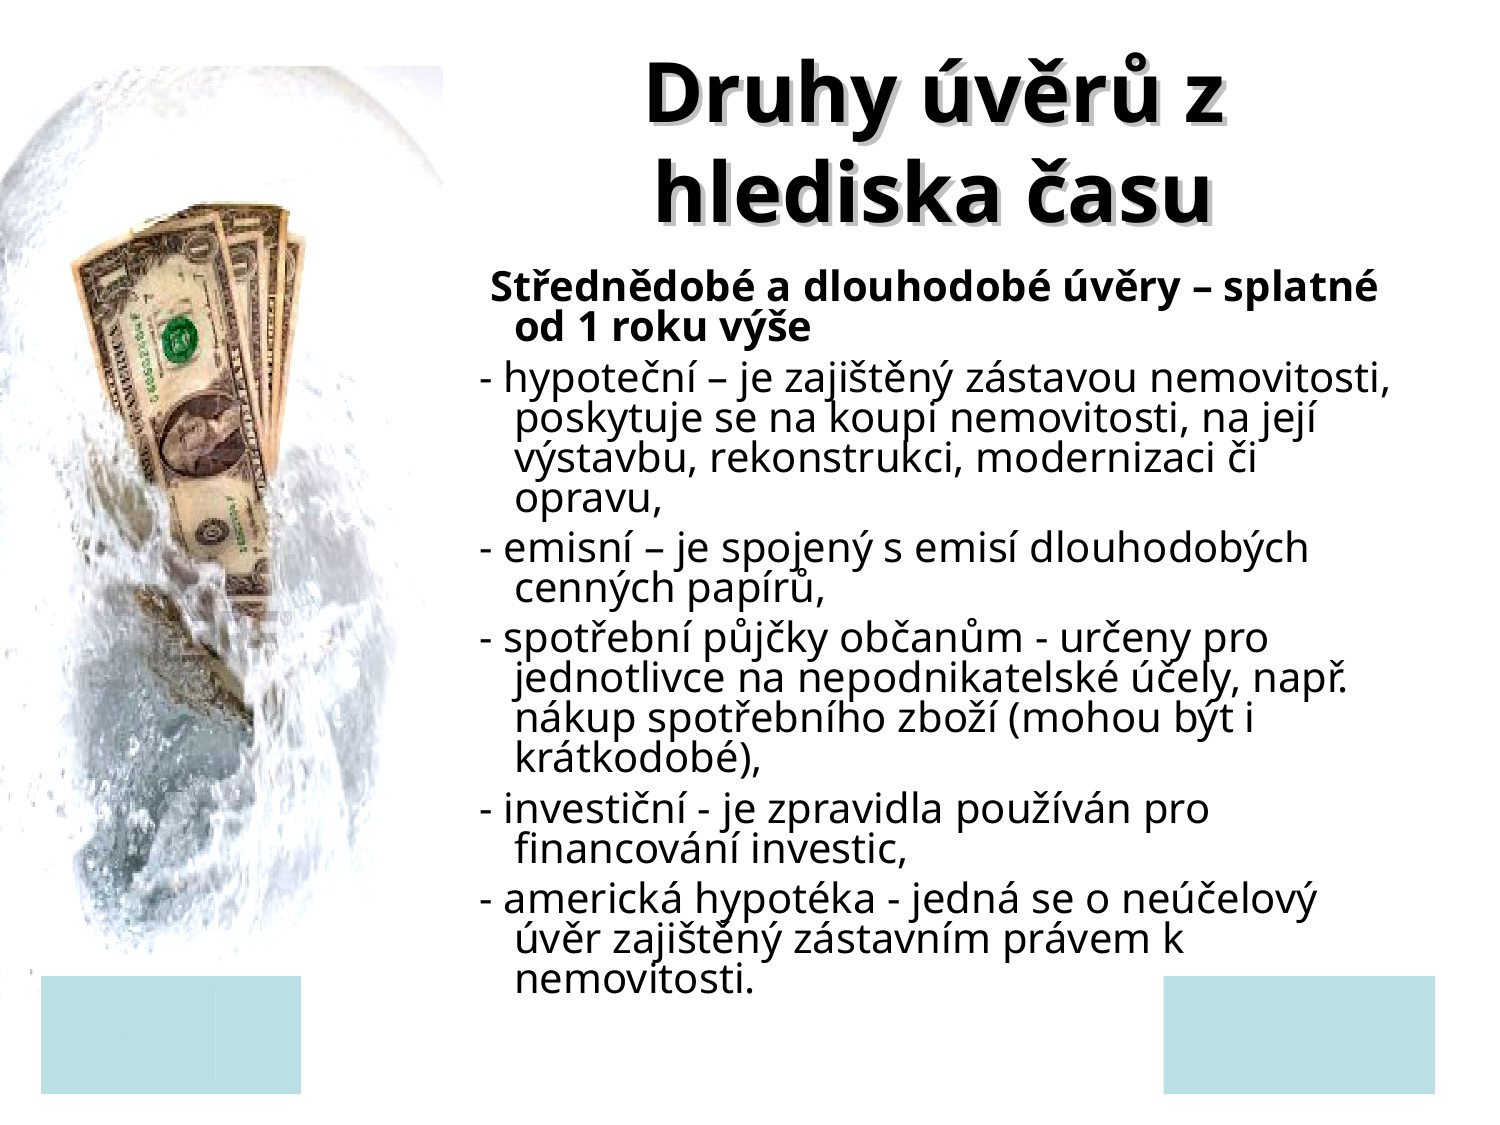

Druhy úvěrů z hlediska času
 Střednědobé a dlouhodobé úvěry – splatné od 1 roku výše
 - hypoteční – je zajištěný zástavou nemovitosti, poskytuje se na koupi nemovitosti, na její výstavbu, rekonstrukci, modernizaci či opravu,
 - emisní – je spojený s emisí dlouhodobých cenných papírů,
 - spotřební půjčky občanům - určeny pro jednotlivce na nepodnikatelské účely, např. nákup spotřebního zboží (mohou být i krátkodobé),
 - investiční - je zpravidla používán pro financování investic,
 - americká hypotéka - jedná se o neúčelový úvěr zajištěný zástavním právem k nemovitosti.